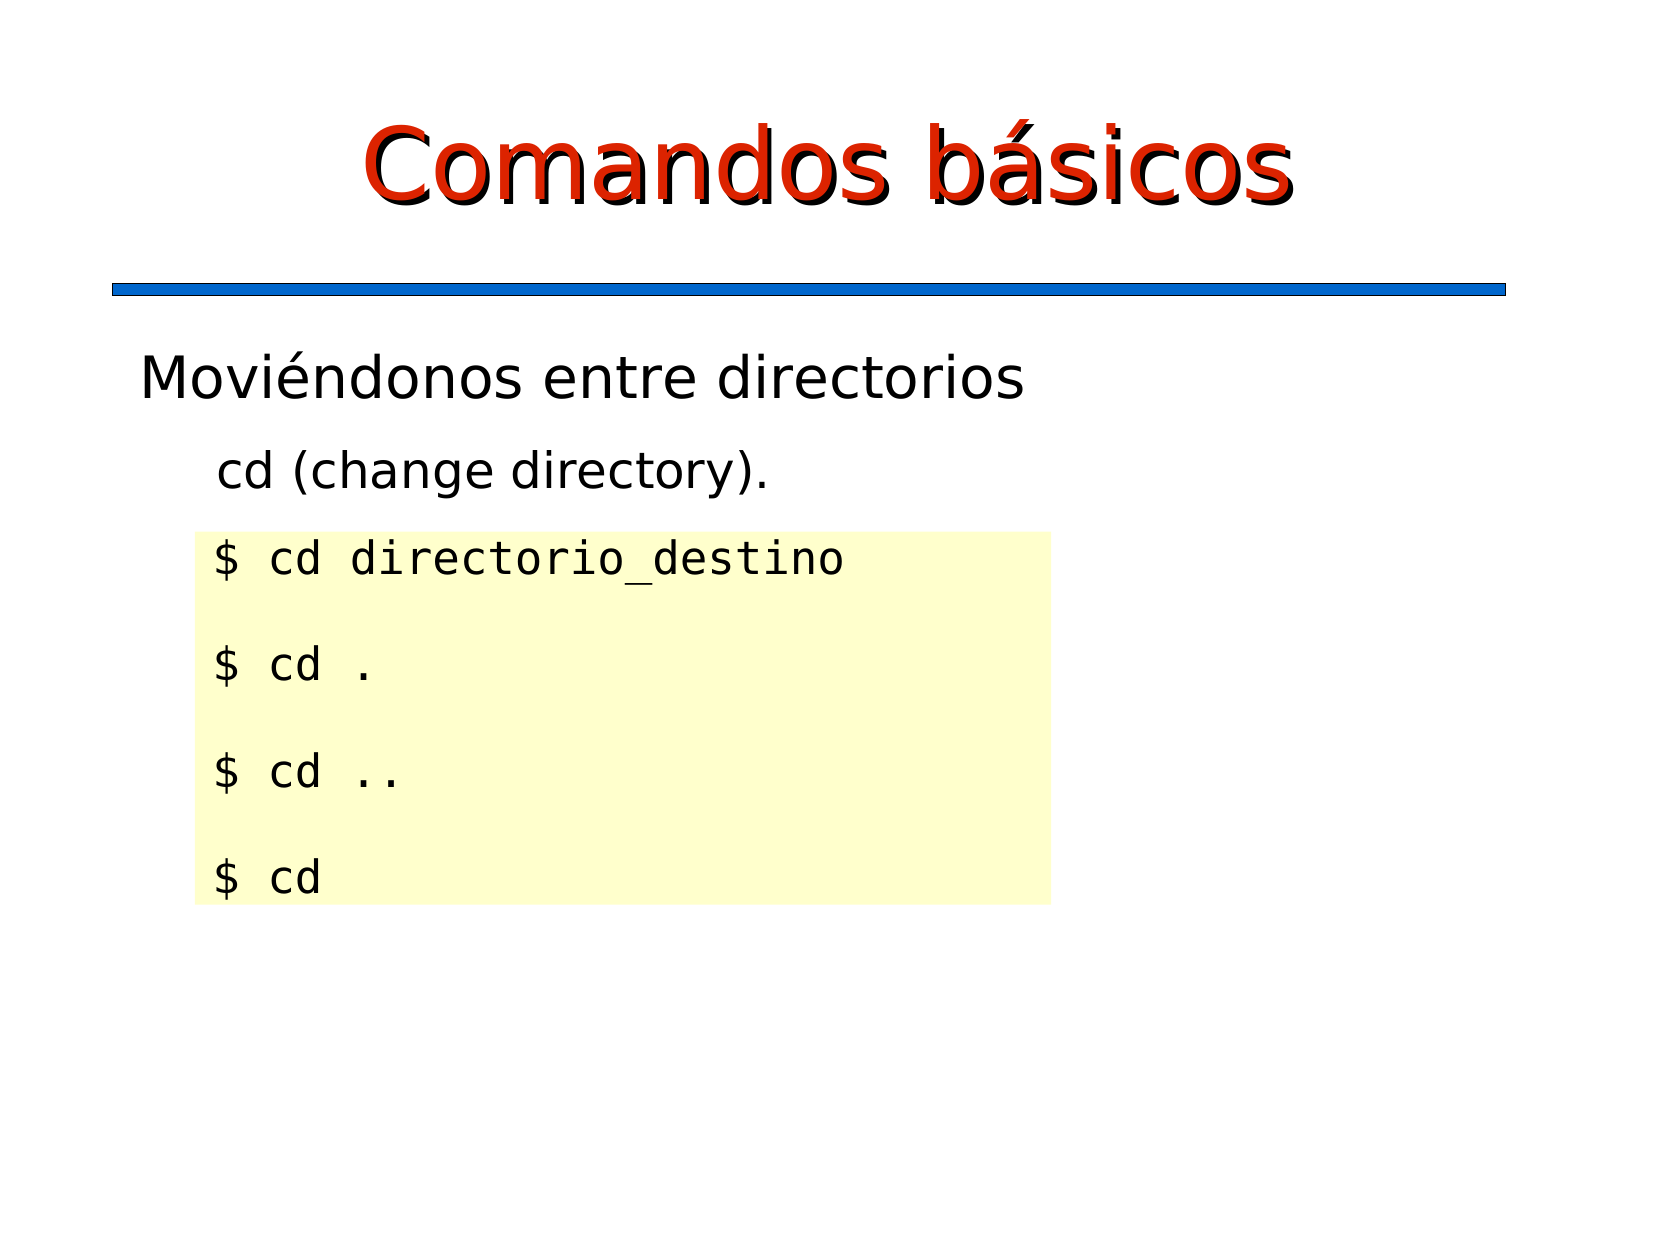

# Comandos básicos
Moviéndonos entre directorios
cd (change directory).
$ cd directorio_destino
$ cd .
$ cd ..
$ cd